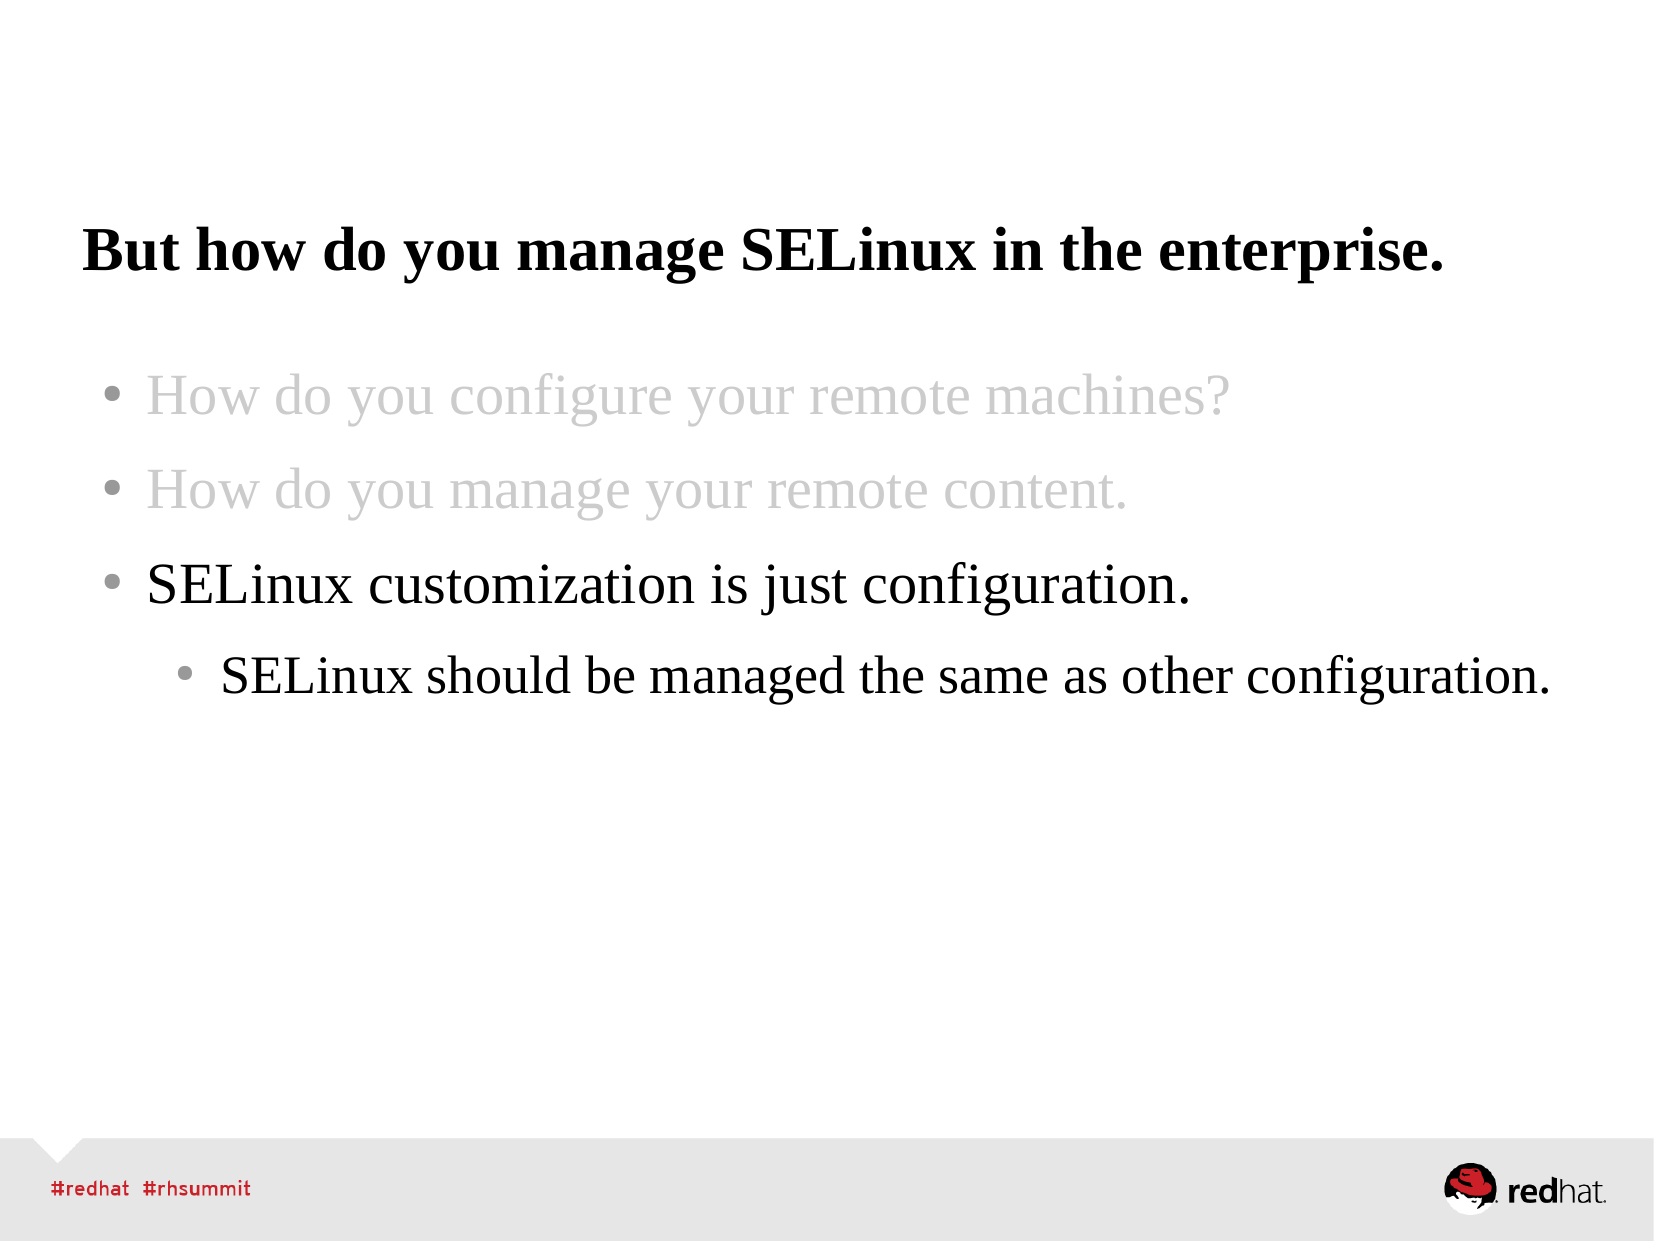

# But how do you manage SELinux in the enterprise.
How do you configure your remote machines?
How do you manage your remote content.
SELinux customization is just configuration.
SELinux should be managed the same as other configuration.